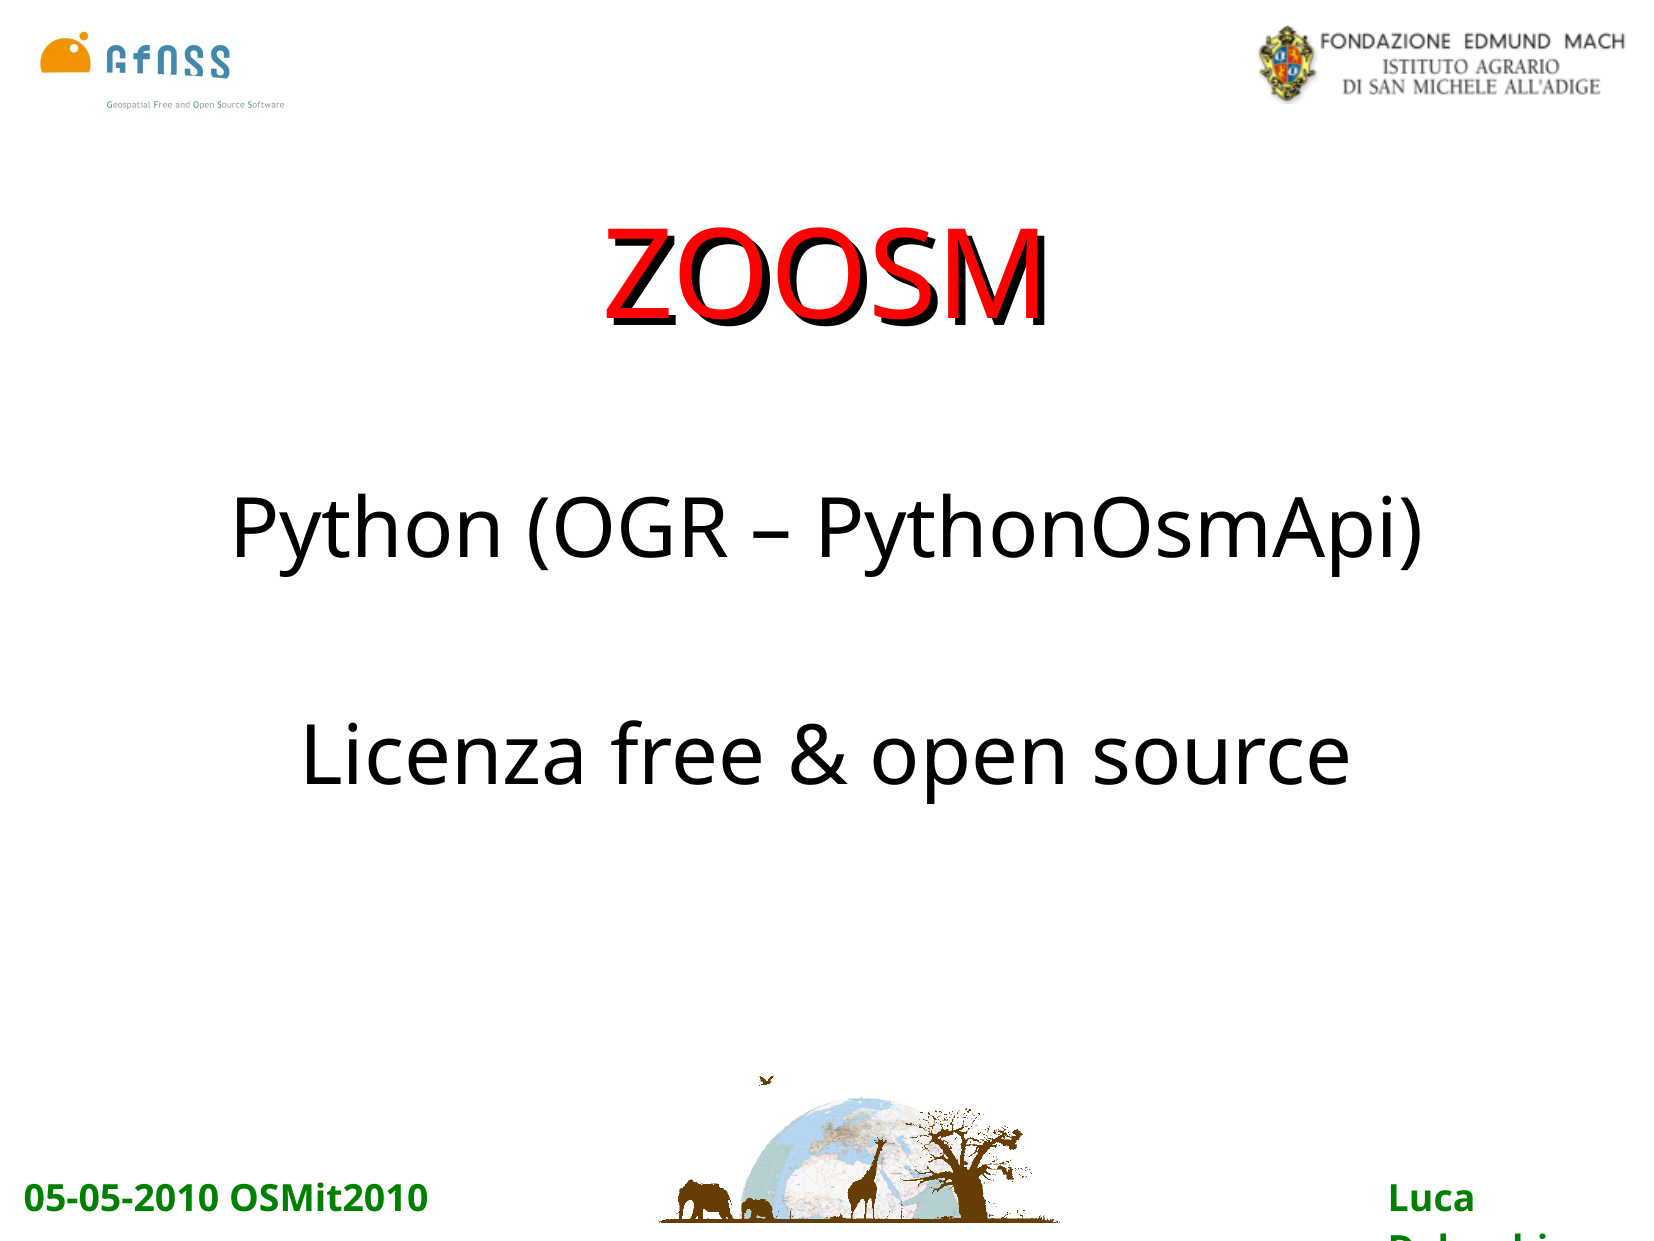

ZOOSM
Python (OGR – PythonOsmApi)
Licenza free & open source